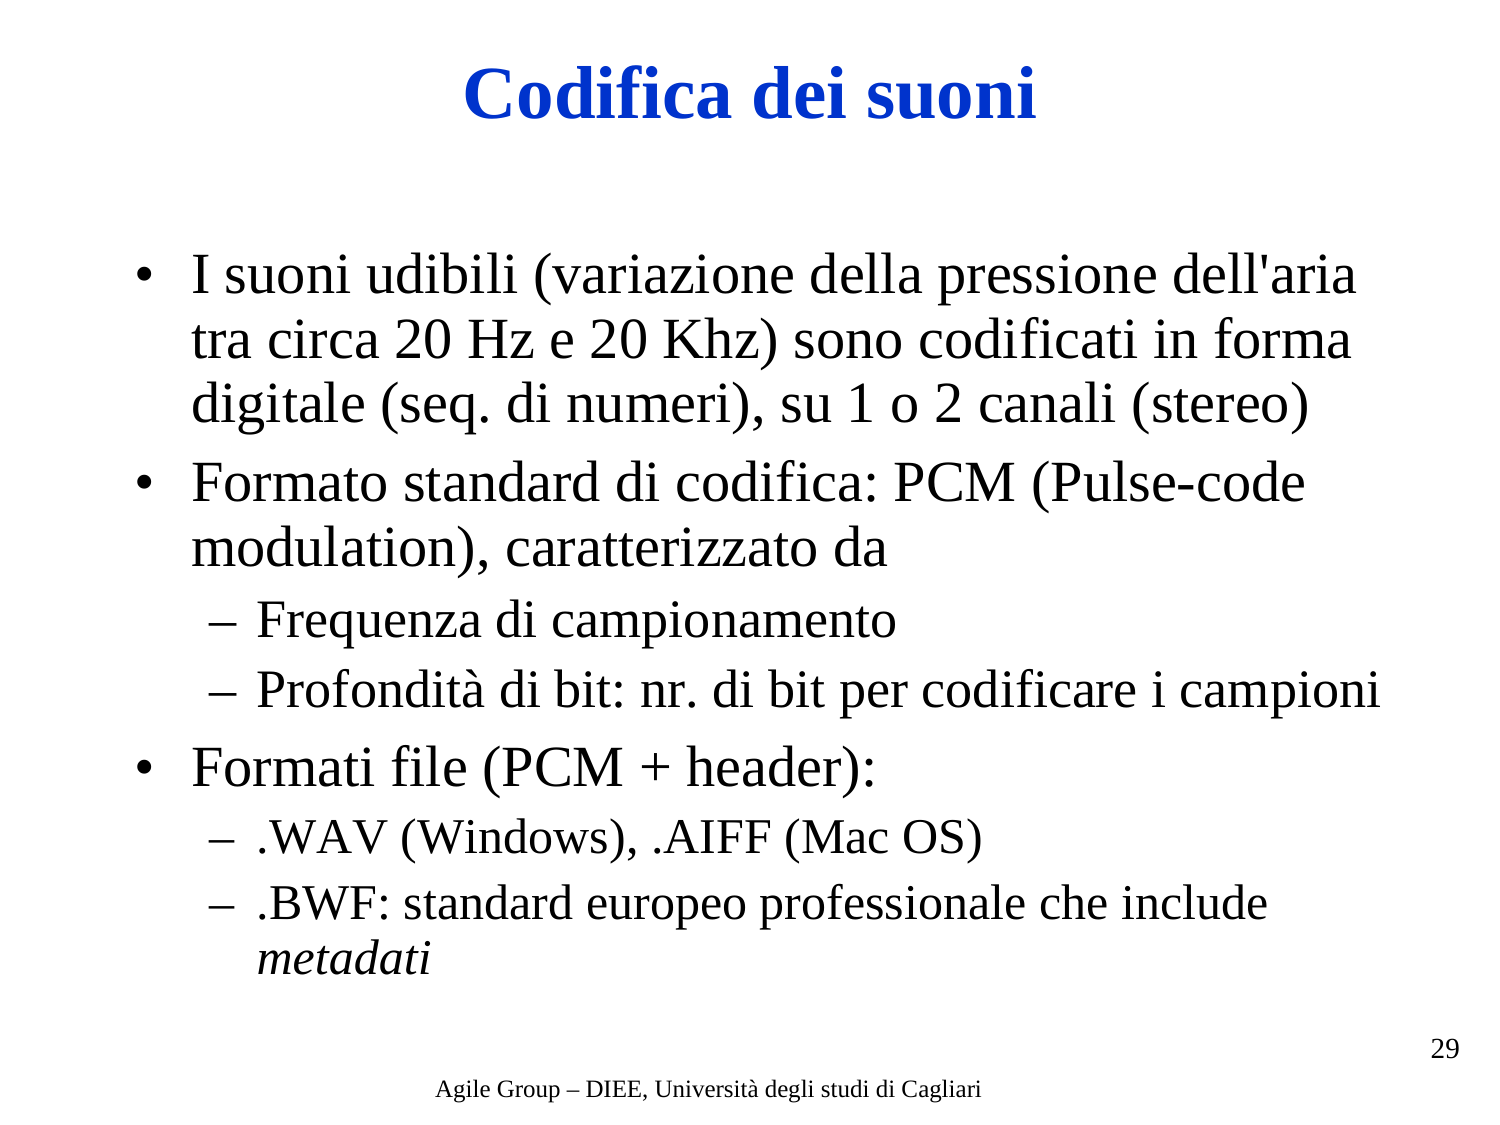

# Codifica dei suoni
I suoni udibili (variazione della pressione dell'aria tra circa 20 Hz e 20 Khz) sono codificati in forma digitale (seq. di numeri), su 1 o 2 canali (stereo)
Formato standard di codifica: PCM (Pulse-code modulation), caratterizzato da
Frequenza di campionamento
Profondità di bit: nr. di bit per codificare i campioni
Formati file (PCM + header):
.WAV (Windows), .AIFF (Mac OS)
.BWF: standard europeo professionale che include metadati
29